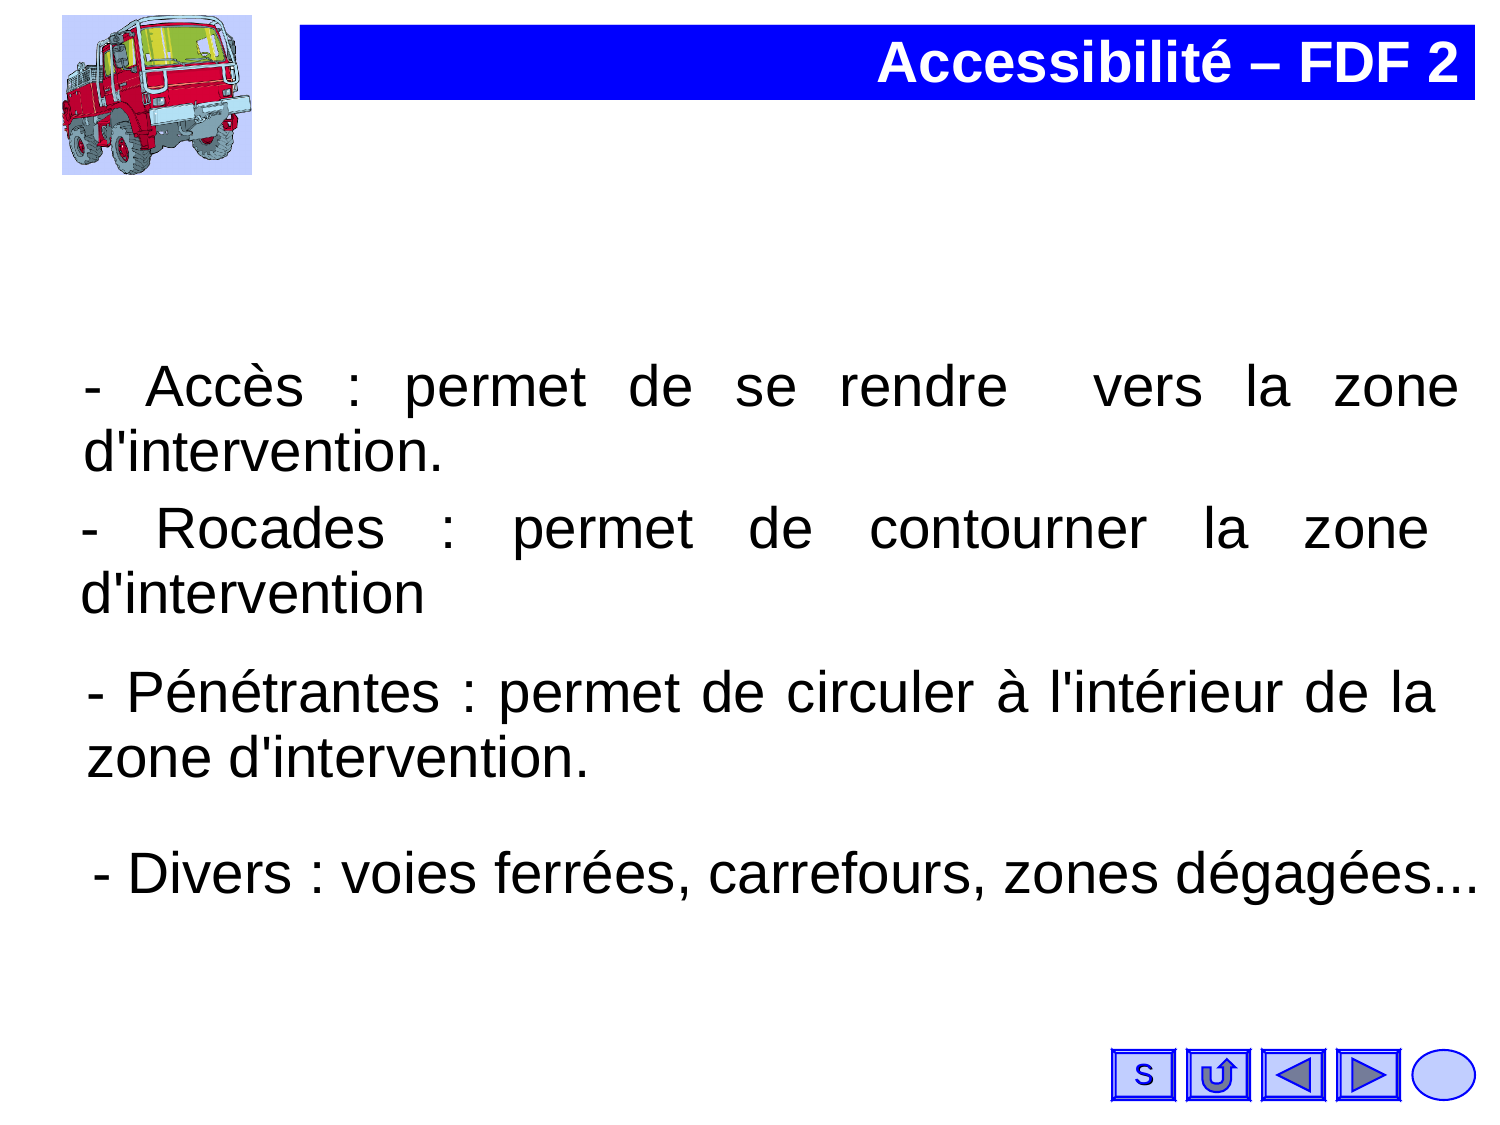

Accessibilité – FDF 2
- Accès : permet de se rendre vers la zone d'intervention.
- Rocades : permet de contourner la zone d'intervention
- Pénétrantes : permet de circuler à l'intérieur de la zone d'intervention.
- Divers : voies ferrées, carrefours, zones dégagées...